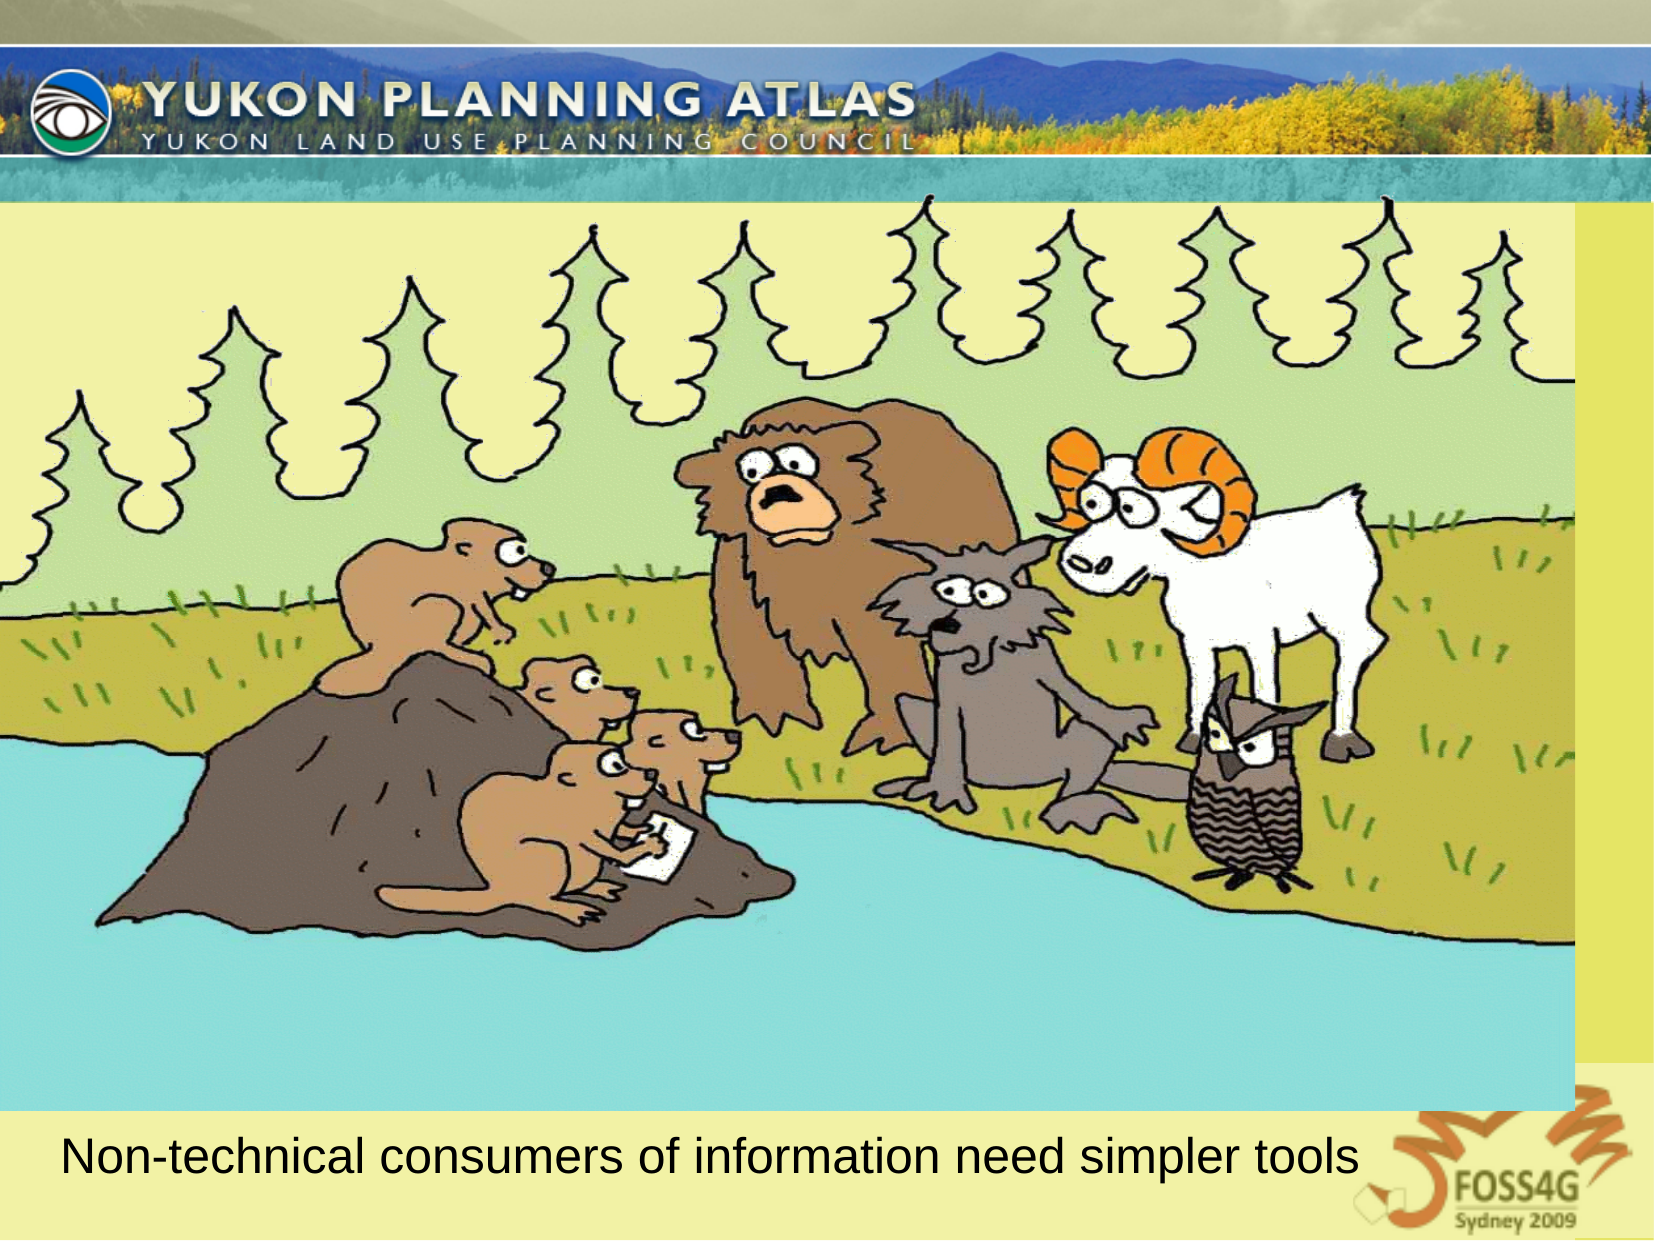

#
Non-technical consumers of information need simpler tools